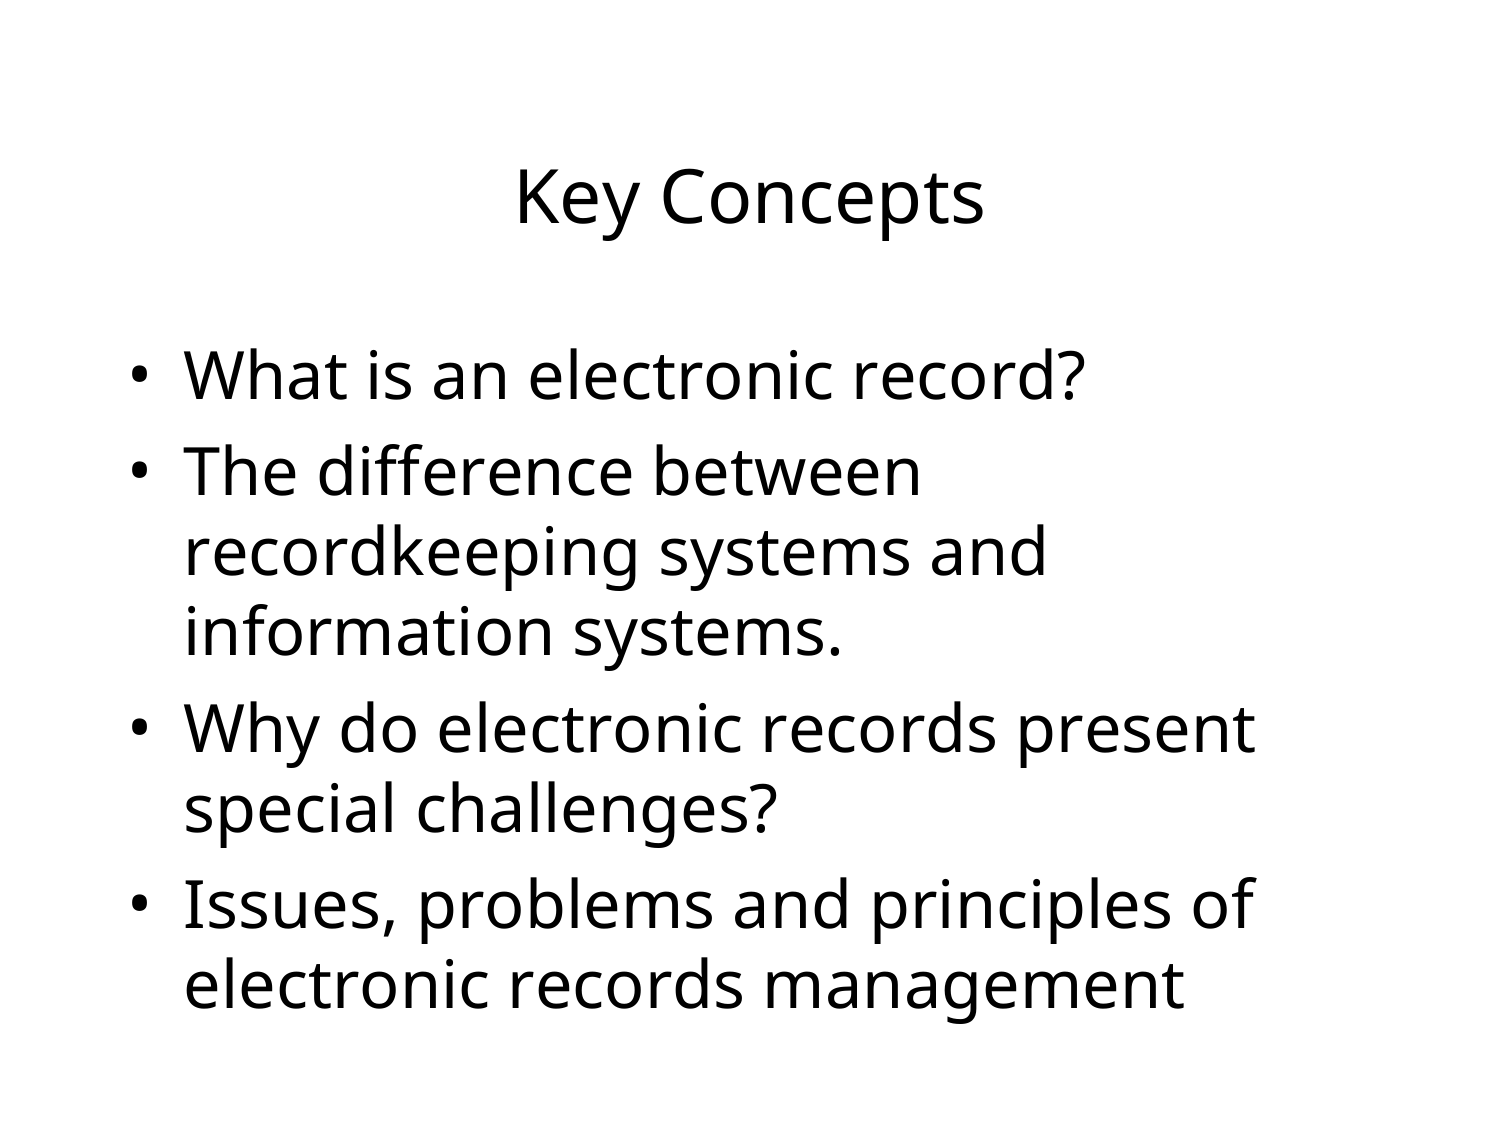

# Key Concepts
What is an electronic record?
The difference between recordkeeping systems and information systems.
Why do electronic records present special challenges?
Issues, problems and principles of electronic records management